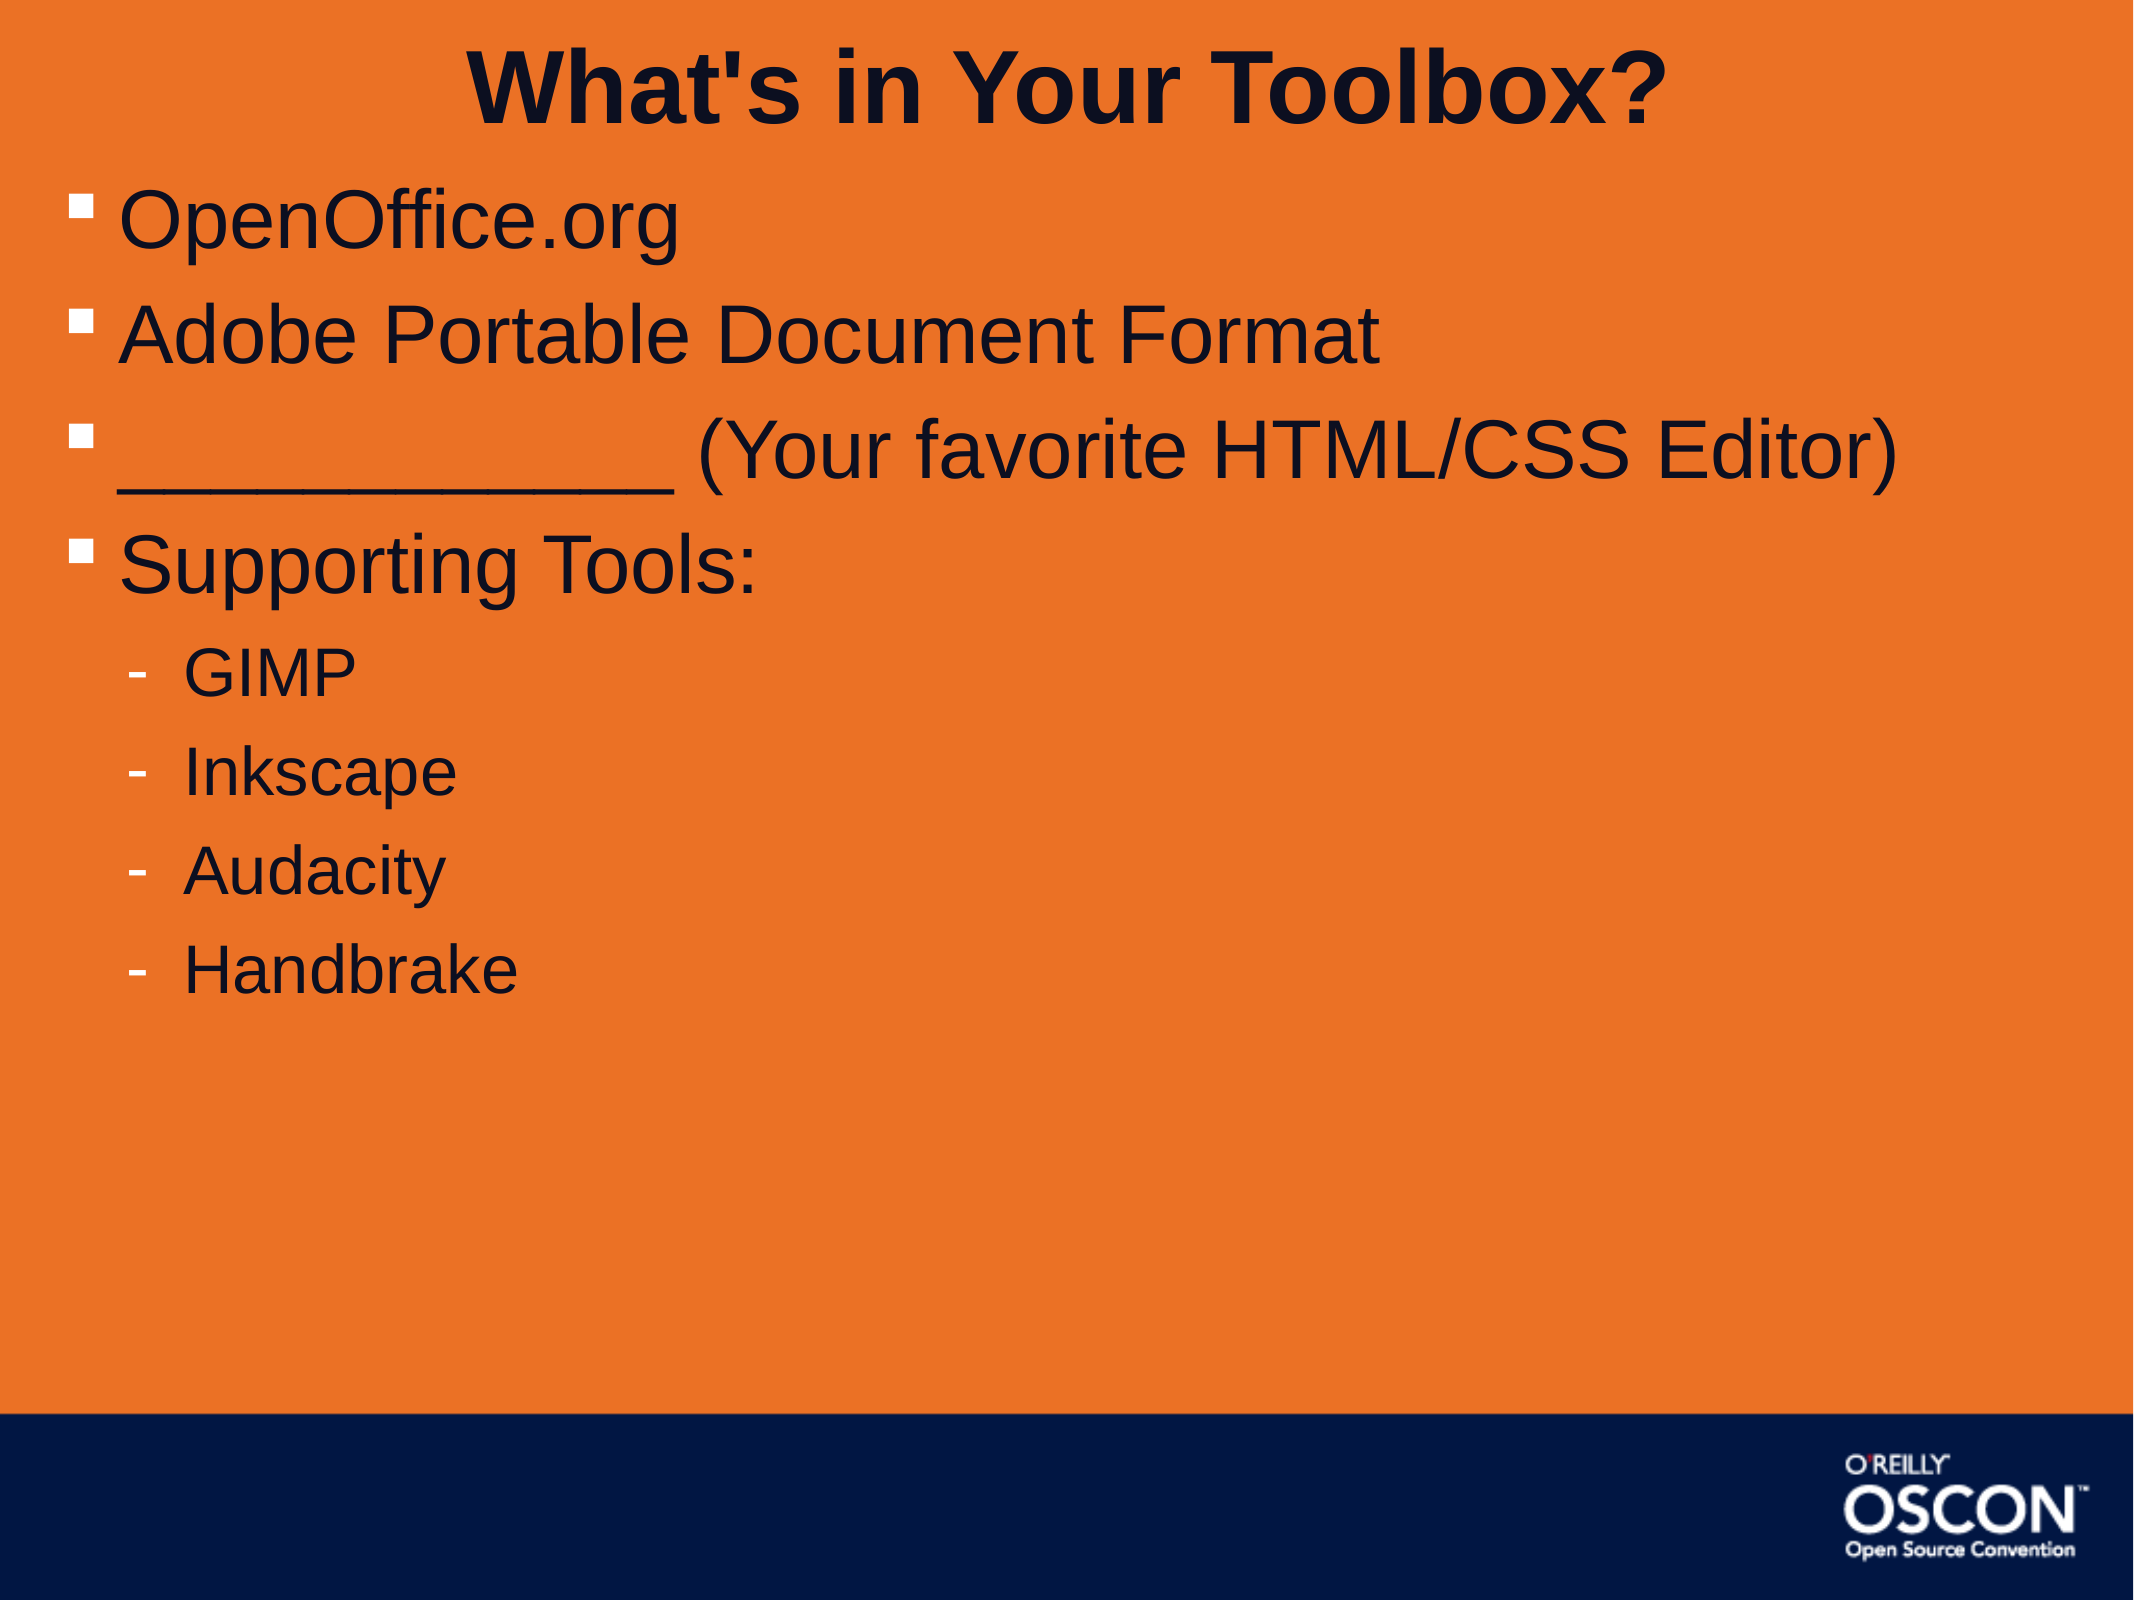

# What's in Your Toolbox?
OpenOffice.org
Adobe Portable Document Format
____________ (Your favorite HTML/CSS Editor)
Supporting Tools:
GIMP
Inkscape
Audacity
Handbrake